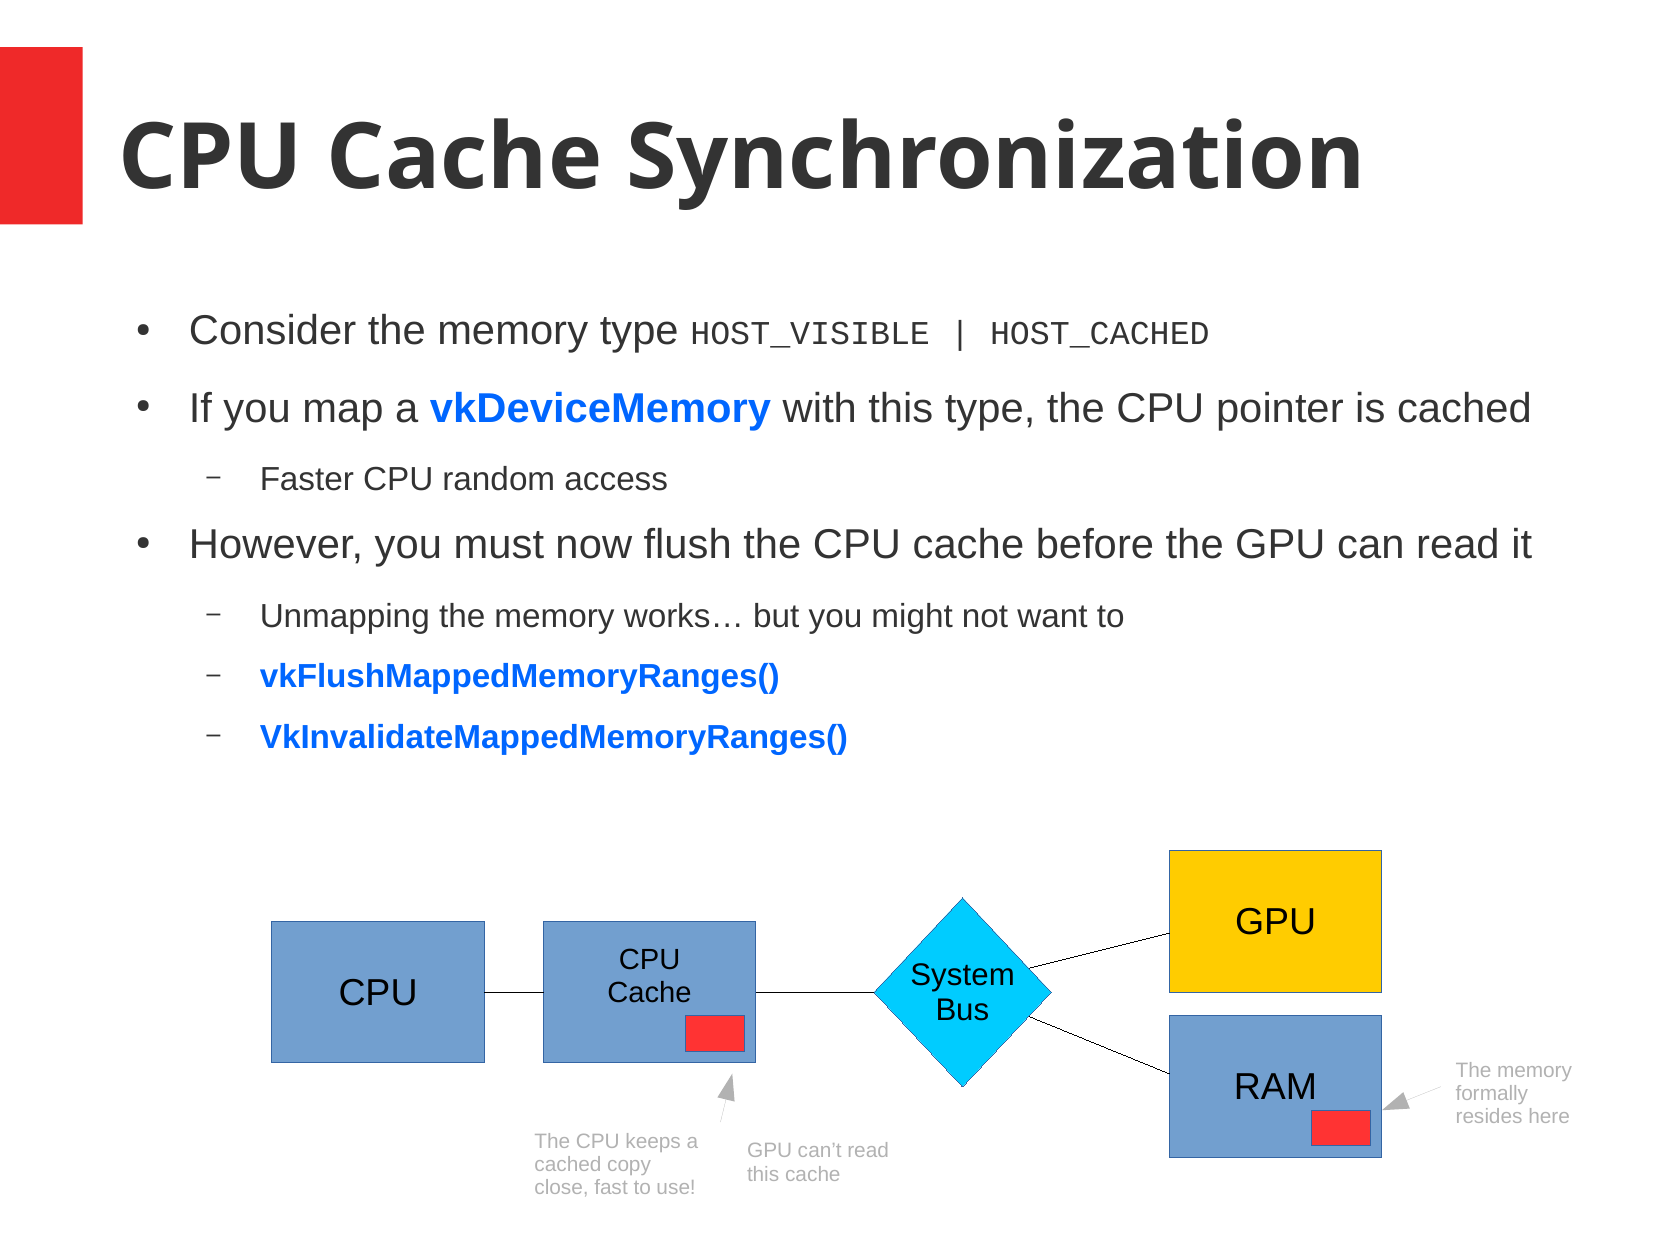

# CPU Cache Synchronization
Consider the memory type HOST_VISIBLE | HOST_CACHED
If you map a vkDeviceMemory with this type, the CPU pointer is cached
Faster CPU random access
However, you must now flush the CPU cache before the GPU can read it
Unmapping the memory works… but you might not want to
vkFlushMappedMemoryRanges()
VkInvalidateMappedMemoryRanges()
GPU
System
Bus
CPU
CPU
Cache
RAM
The memory
formally
resides here
The CPU keeps a cached copy close, fast to use!
GPU can’t read this cache
This memory resides here
This memory resides here